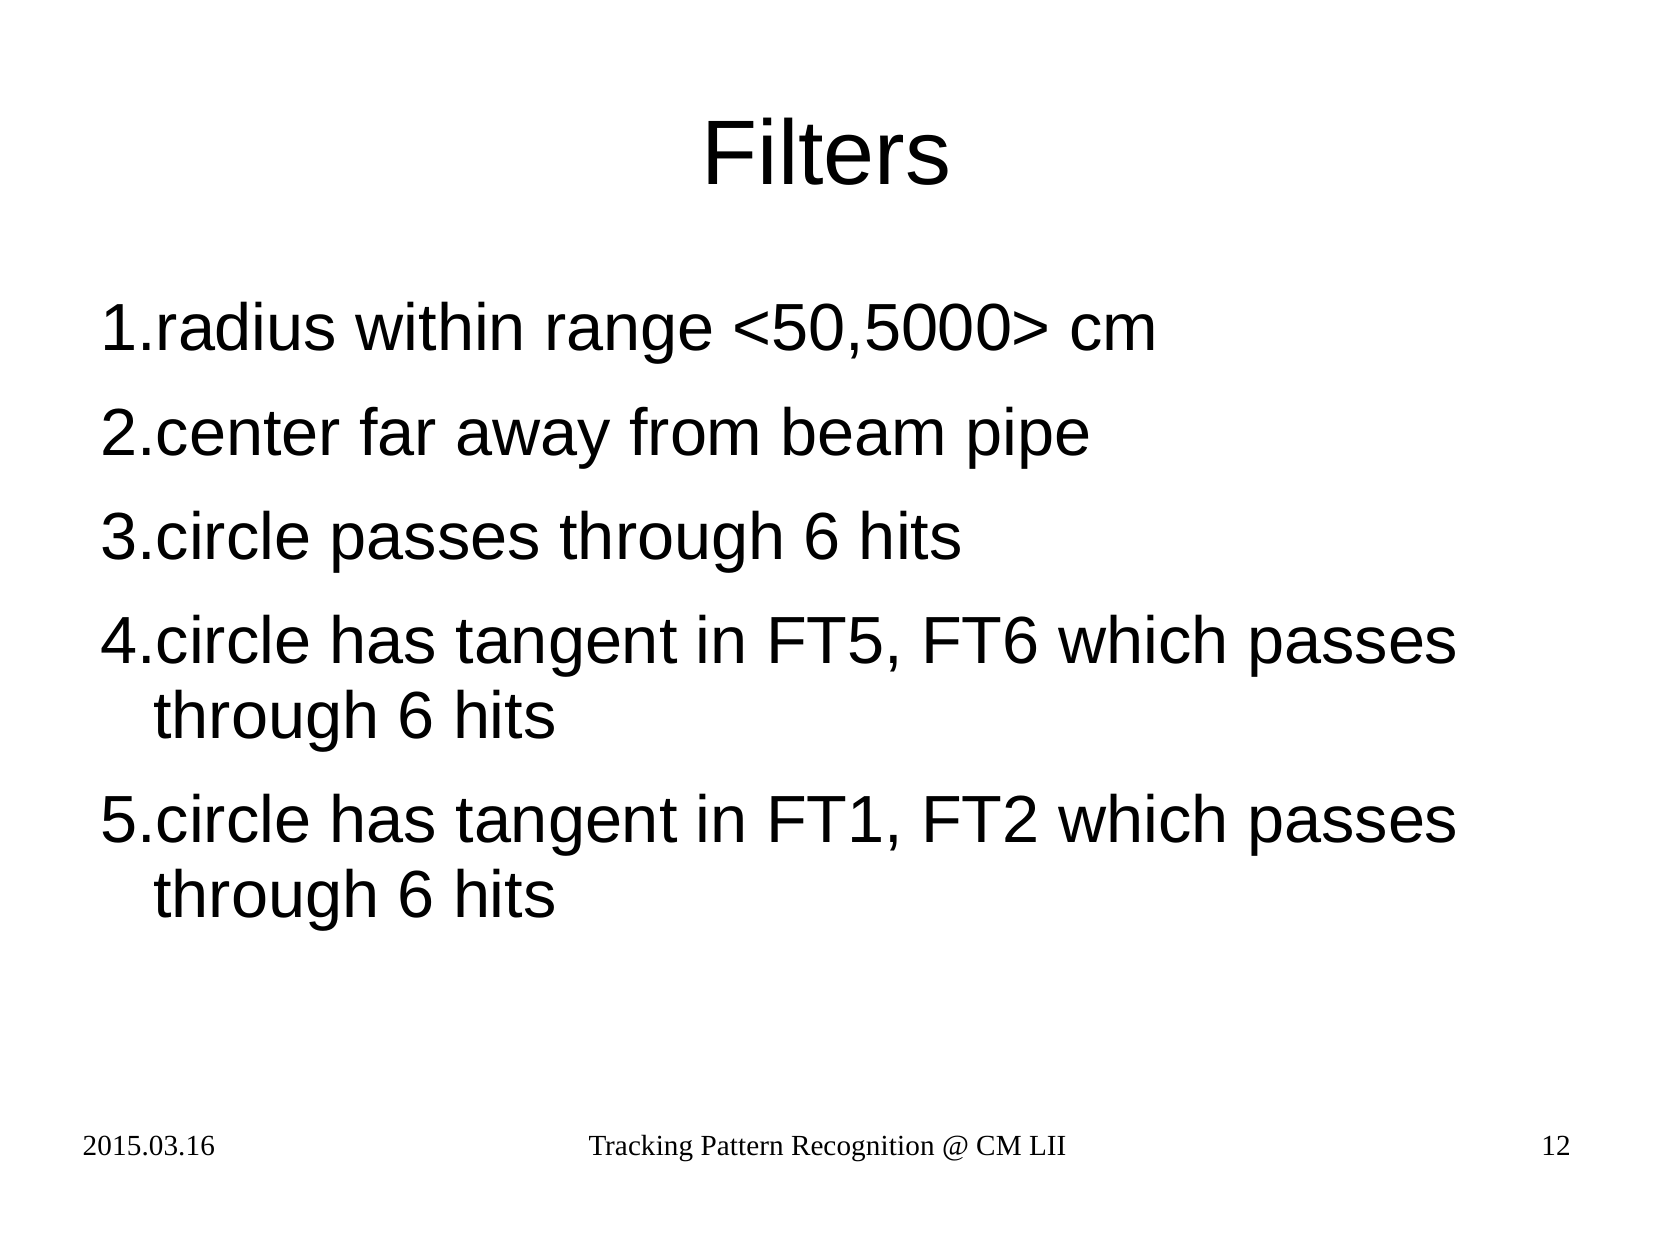

# Filters
radius within range <50,5000> cm
center far away from beam pipe
circle passes through 6 hits
circle has tangent in FT5, FT6 which passes through 6 hits
circle has tangent in FT1, FT2 which passes through 6 hits
2015.03.16
Tracking Pattern Recognition @ CM LII
12